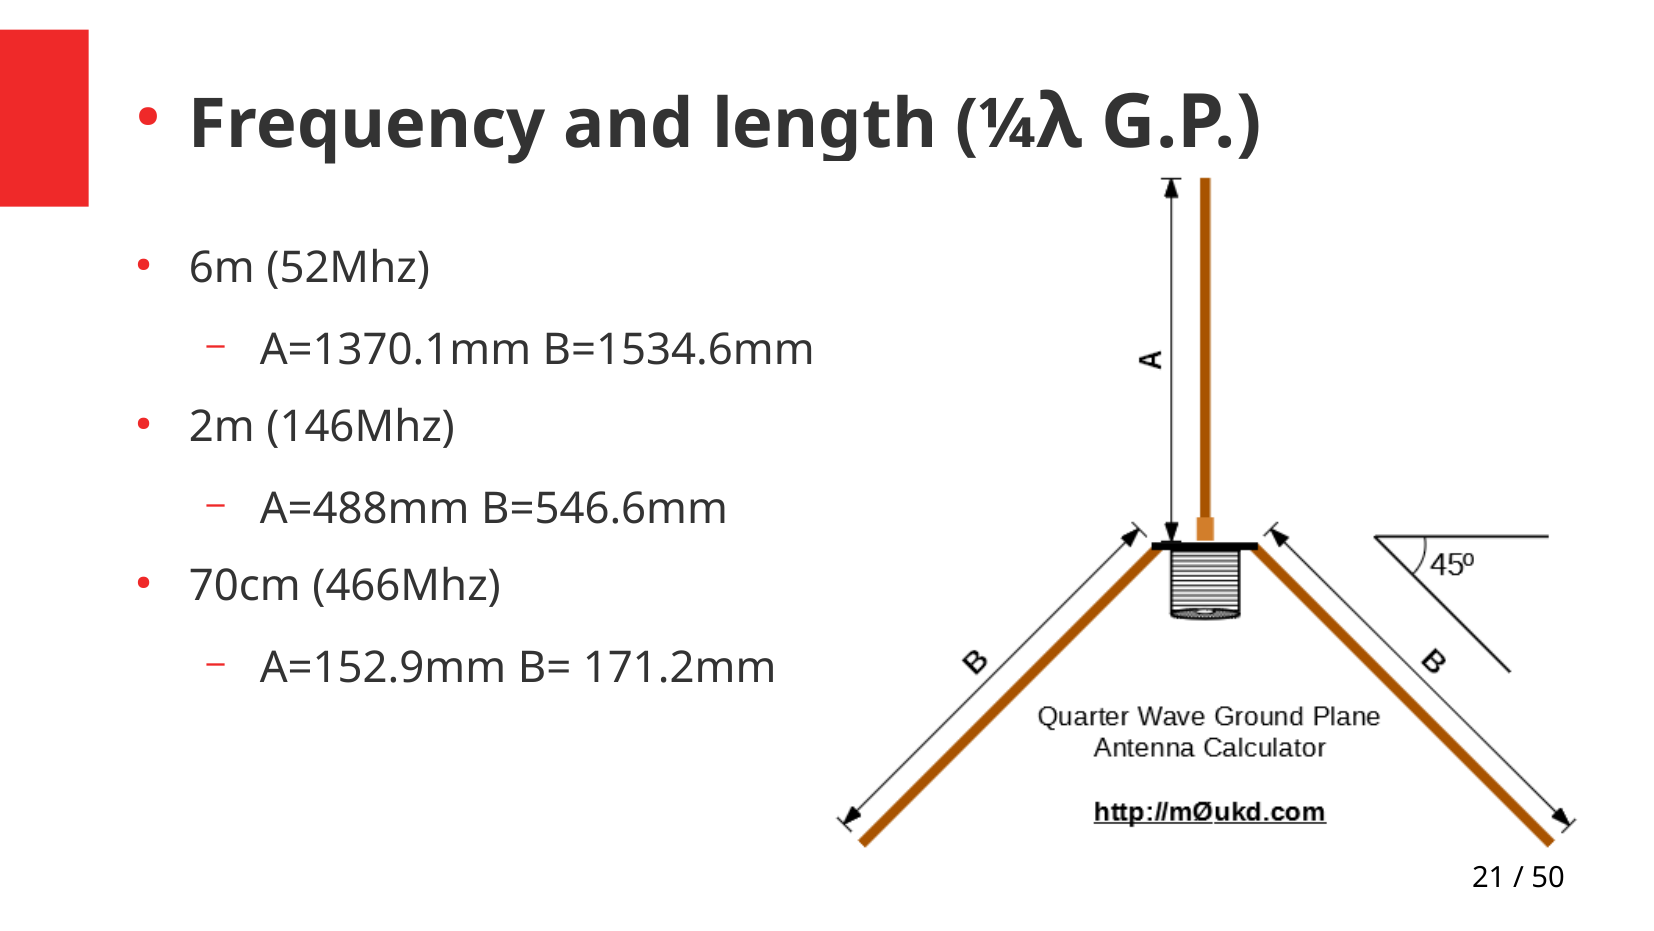

# Frequency and length (¼λ G.P.)
6m (52Mhz)
A=1370.1mm B=1534.6mm
2m (146Mhz)
A=488mm B=546.6mm
70cm (466Mhz)
A=152.9mm B= 171.2mm
21